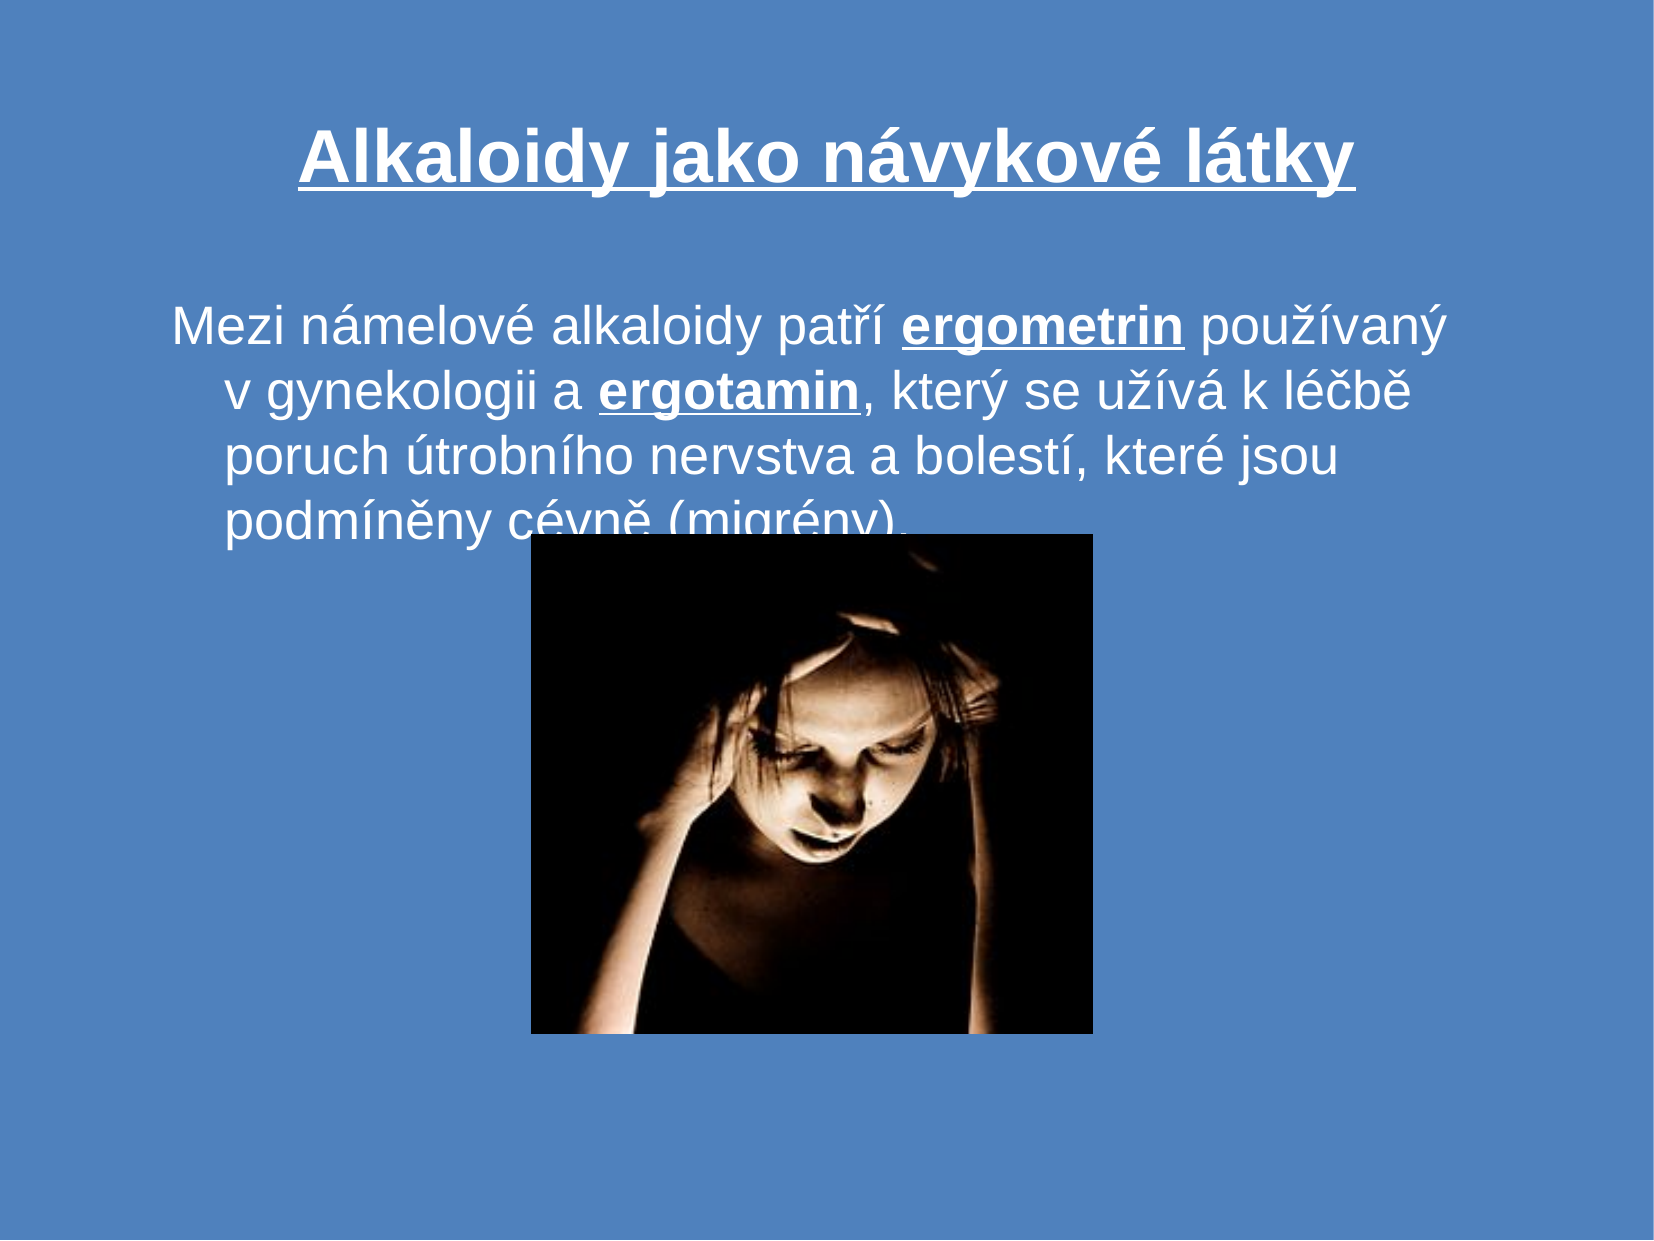

# Alkaloidy jako návykové látky
Mezi námelové alkaloidy patří ergometrin používaný v gynekologii a ergotamin, který se užívá k léčbě poruch útrobního nervstva a bolestí, které jsou podmíněny cévně (migrény).